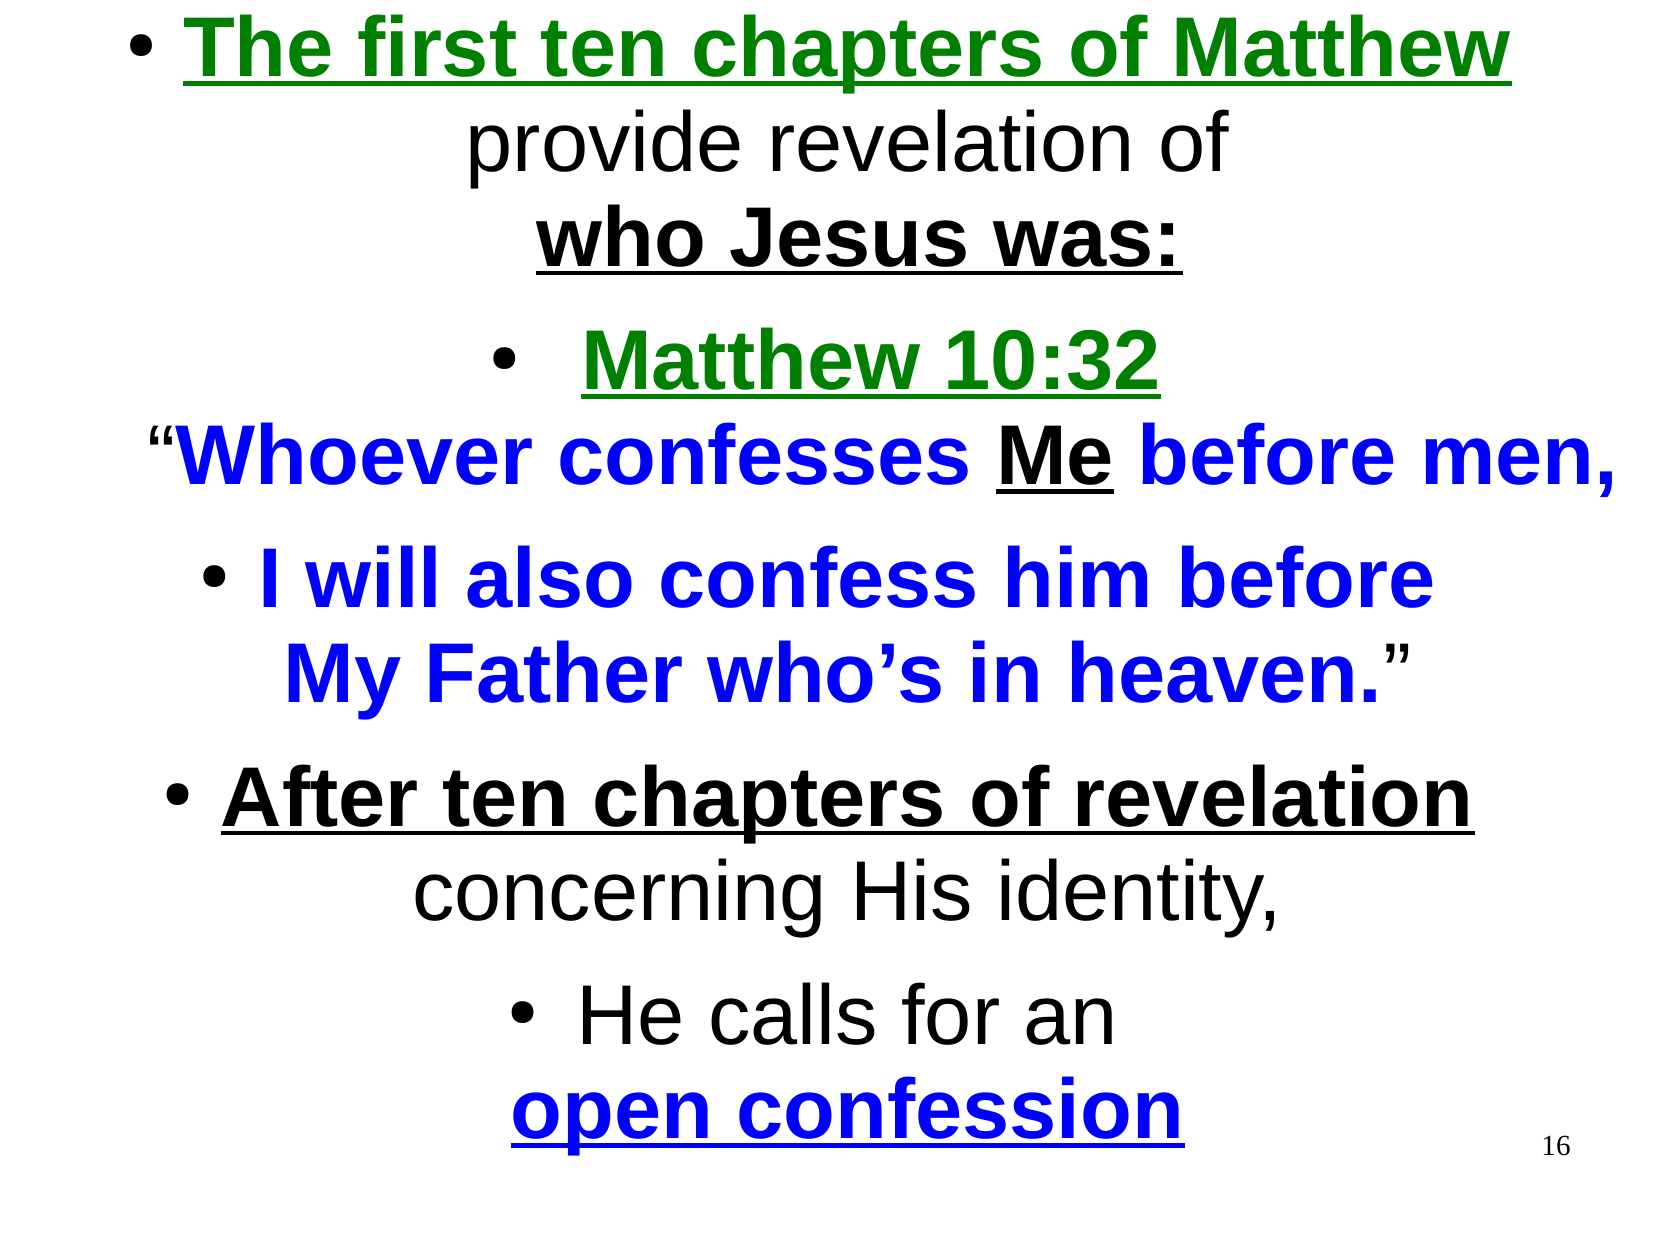

# The first ten chapters of Matthew provide revelation of who Jesus was:
 Matthew 10:32
 “Whoever confesses Me before men,
I will also confess him before
My Father who’s in heaven.”
After ten chapters of revelation
concerning His identity,
He calls for an
open confession
16